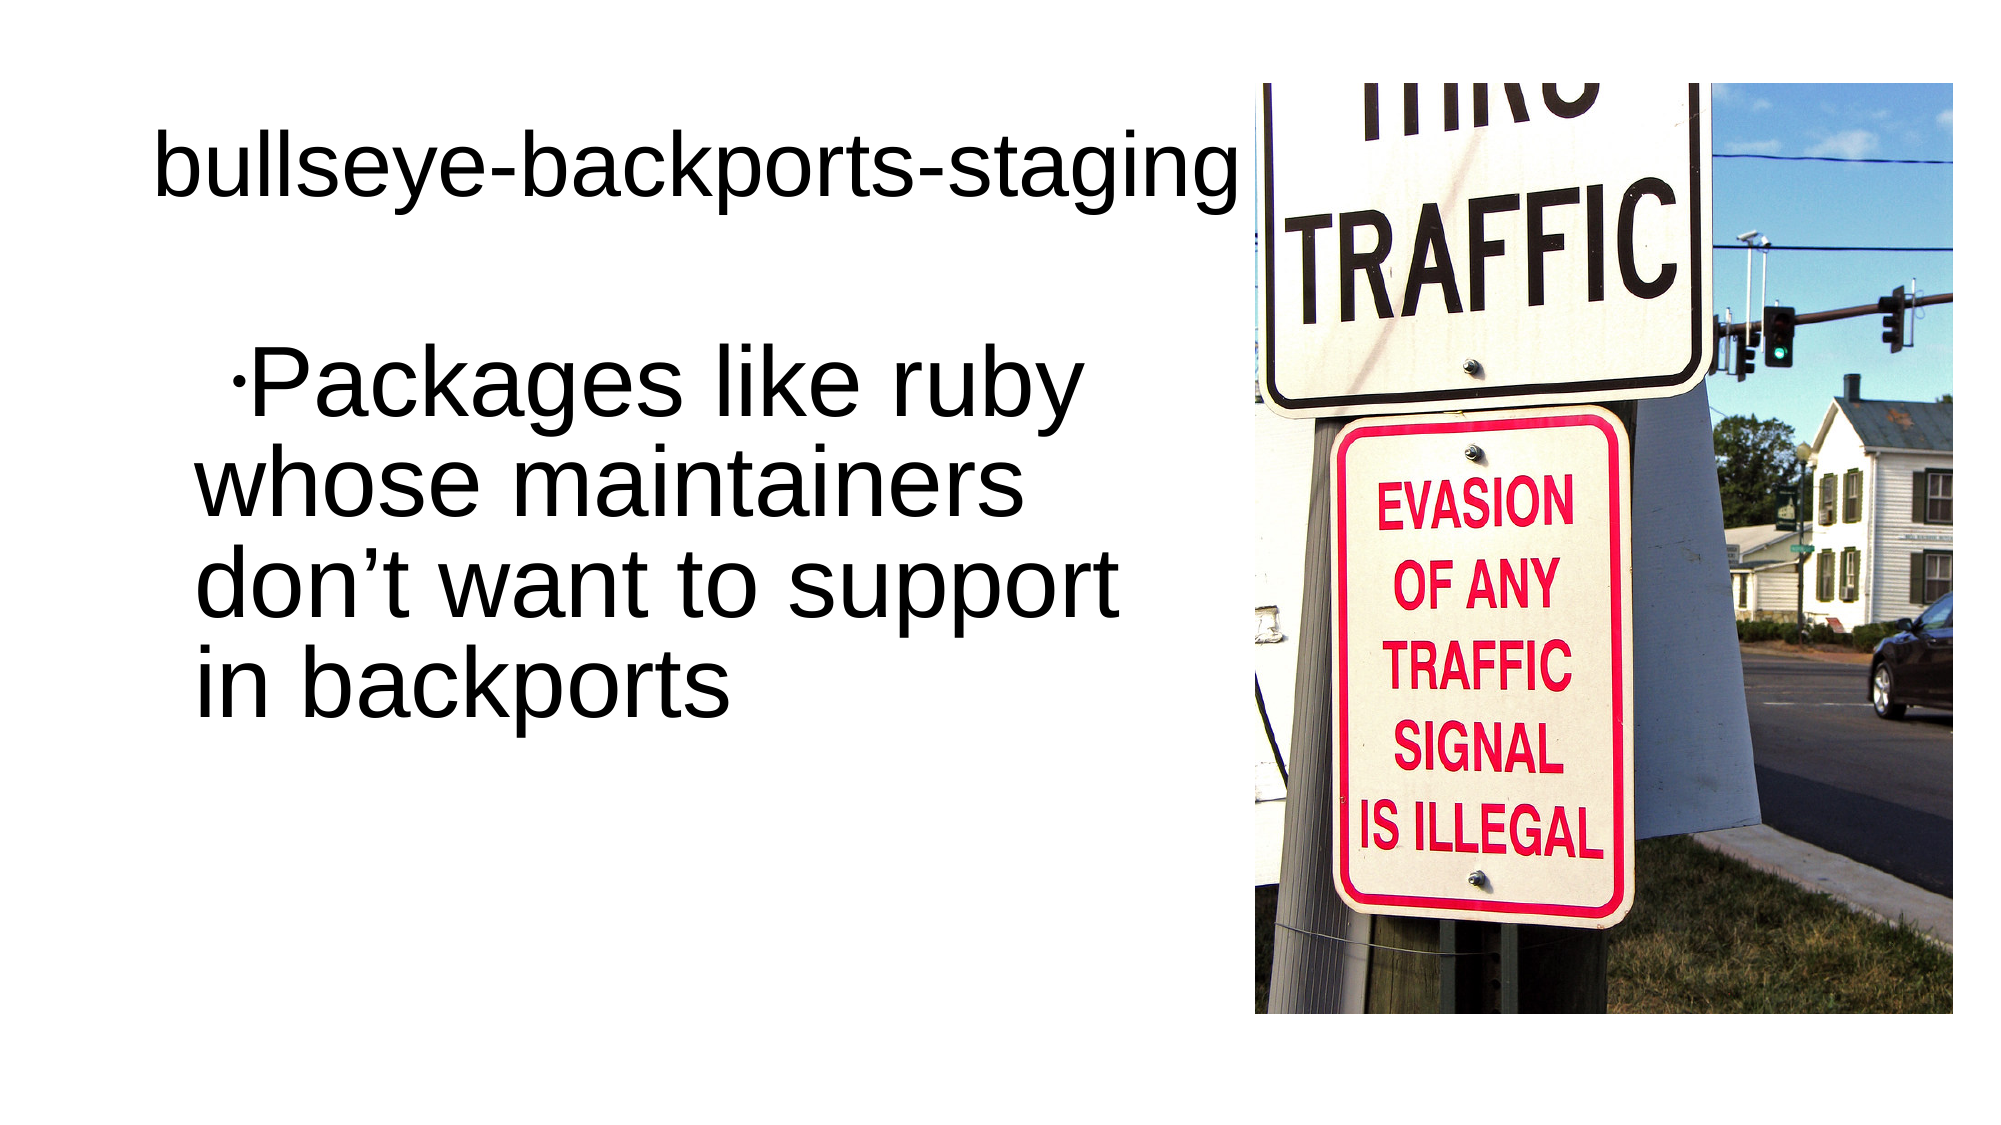

# bullseye-backports-staging
Packages like ruby whose maintainers don’t want to support in backports